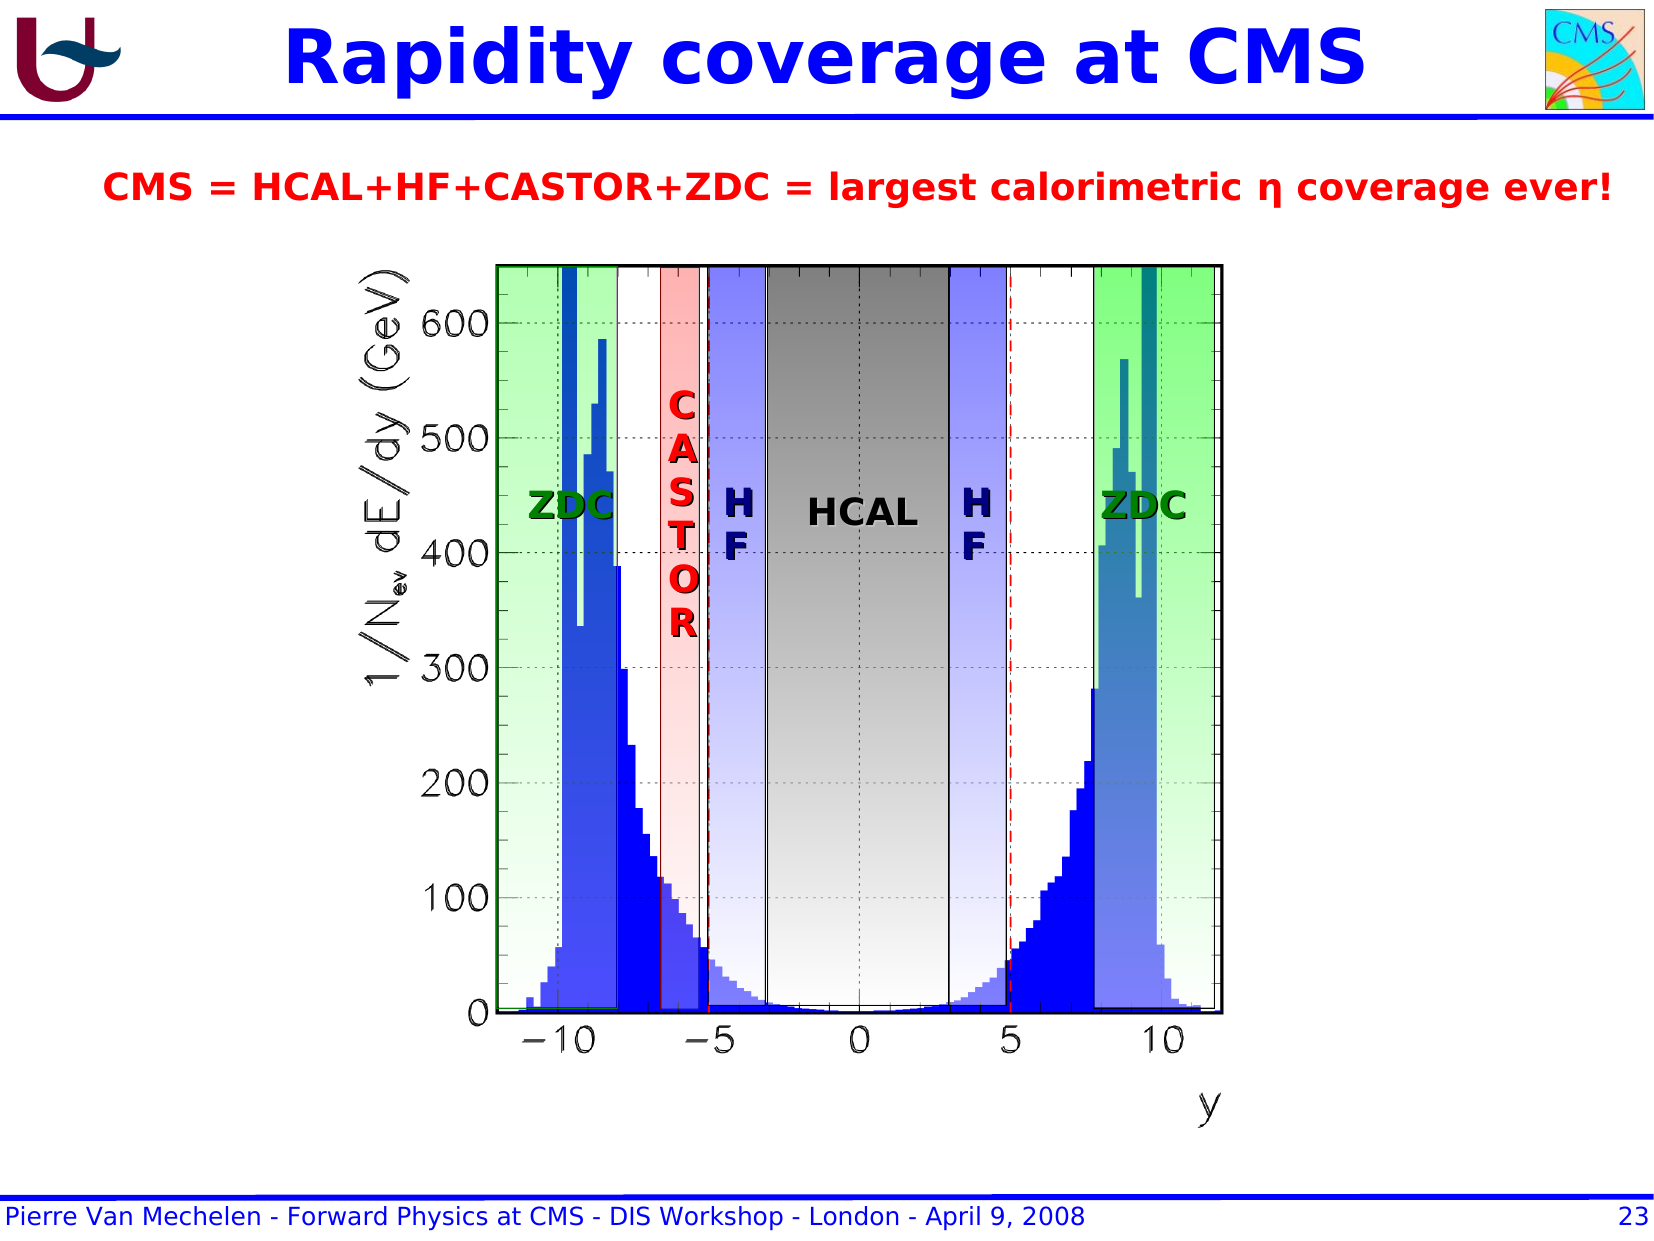

# Rapidity coverage at CMS
CMS = HCAL+HF+CASTOR+ZDC = largest calorimetric η coverage ever!
CASTOR
HF
HF
ZDC
ZDC
HCAL
23
Pierre Van Mechelen - Forward Physics at CMS - DIS Workshop - London - April 9, 2008